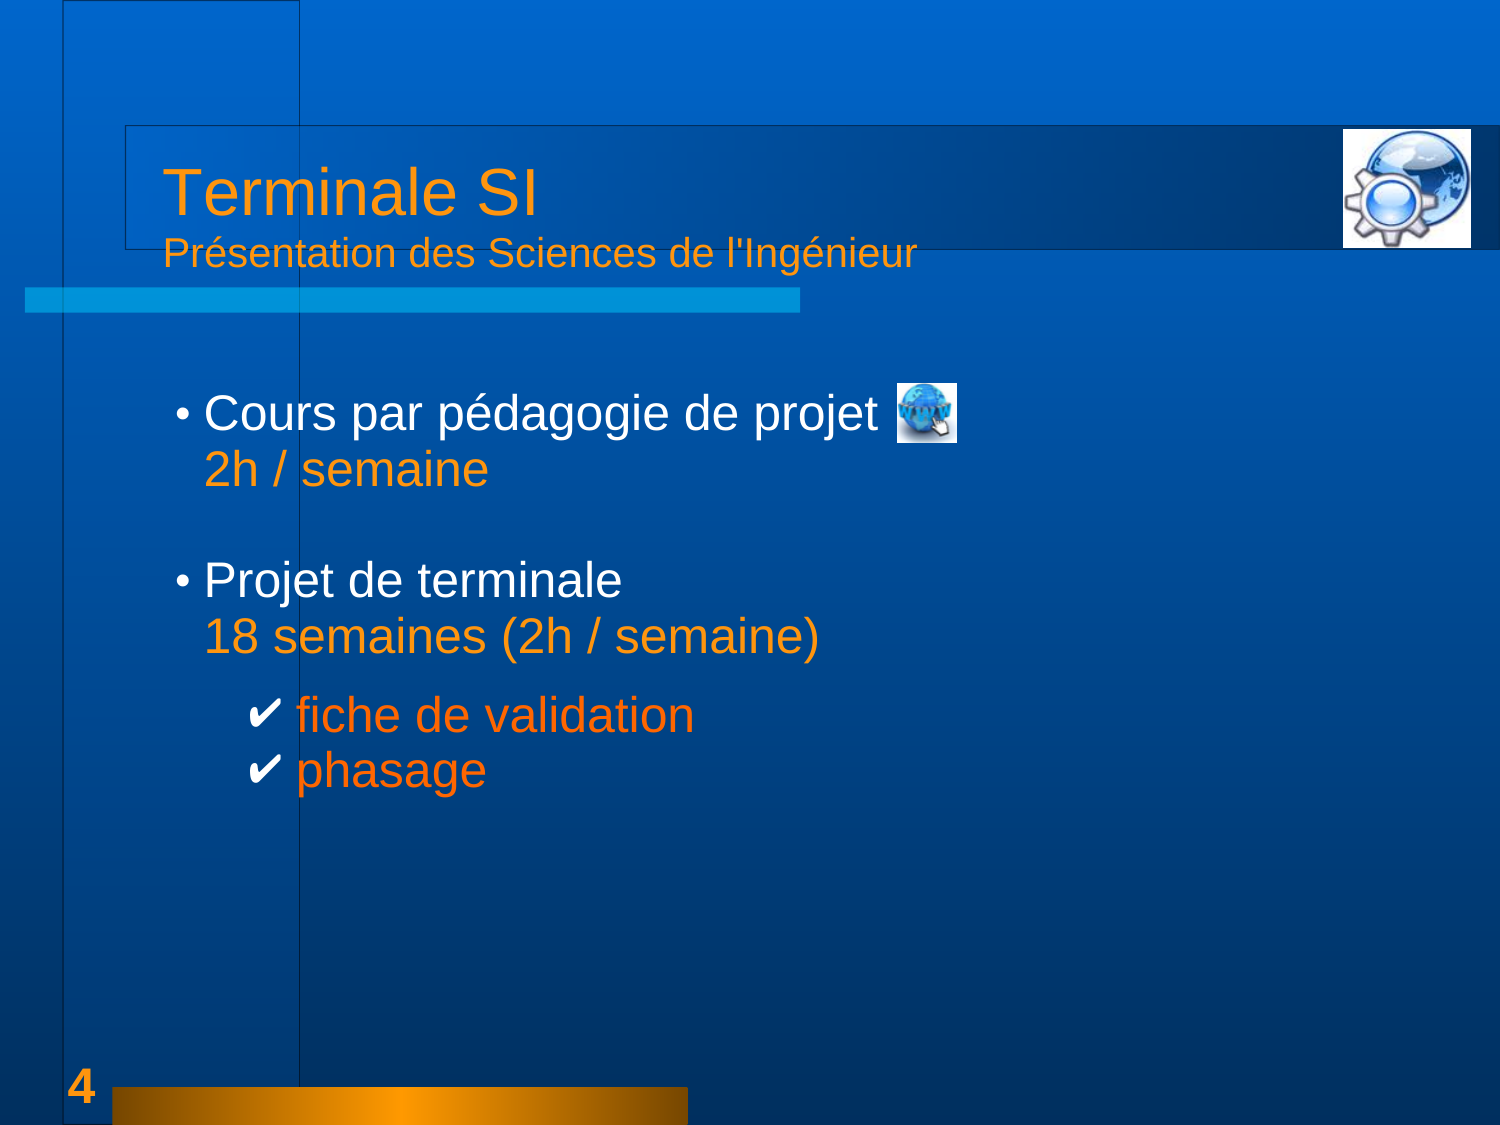

Cours par pédagogie de projet
2h / semaine
Projet de terminale
18 semaines (2h / semaine)
 fiche de validation
 phasage